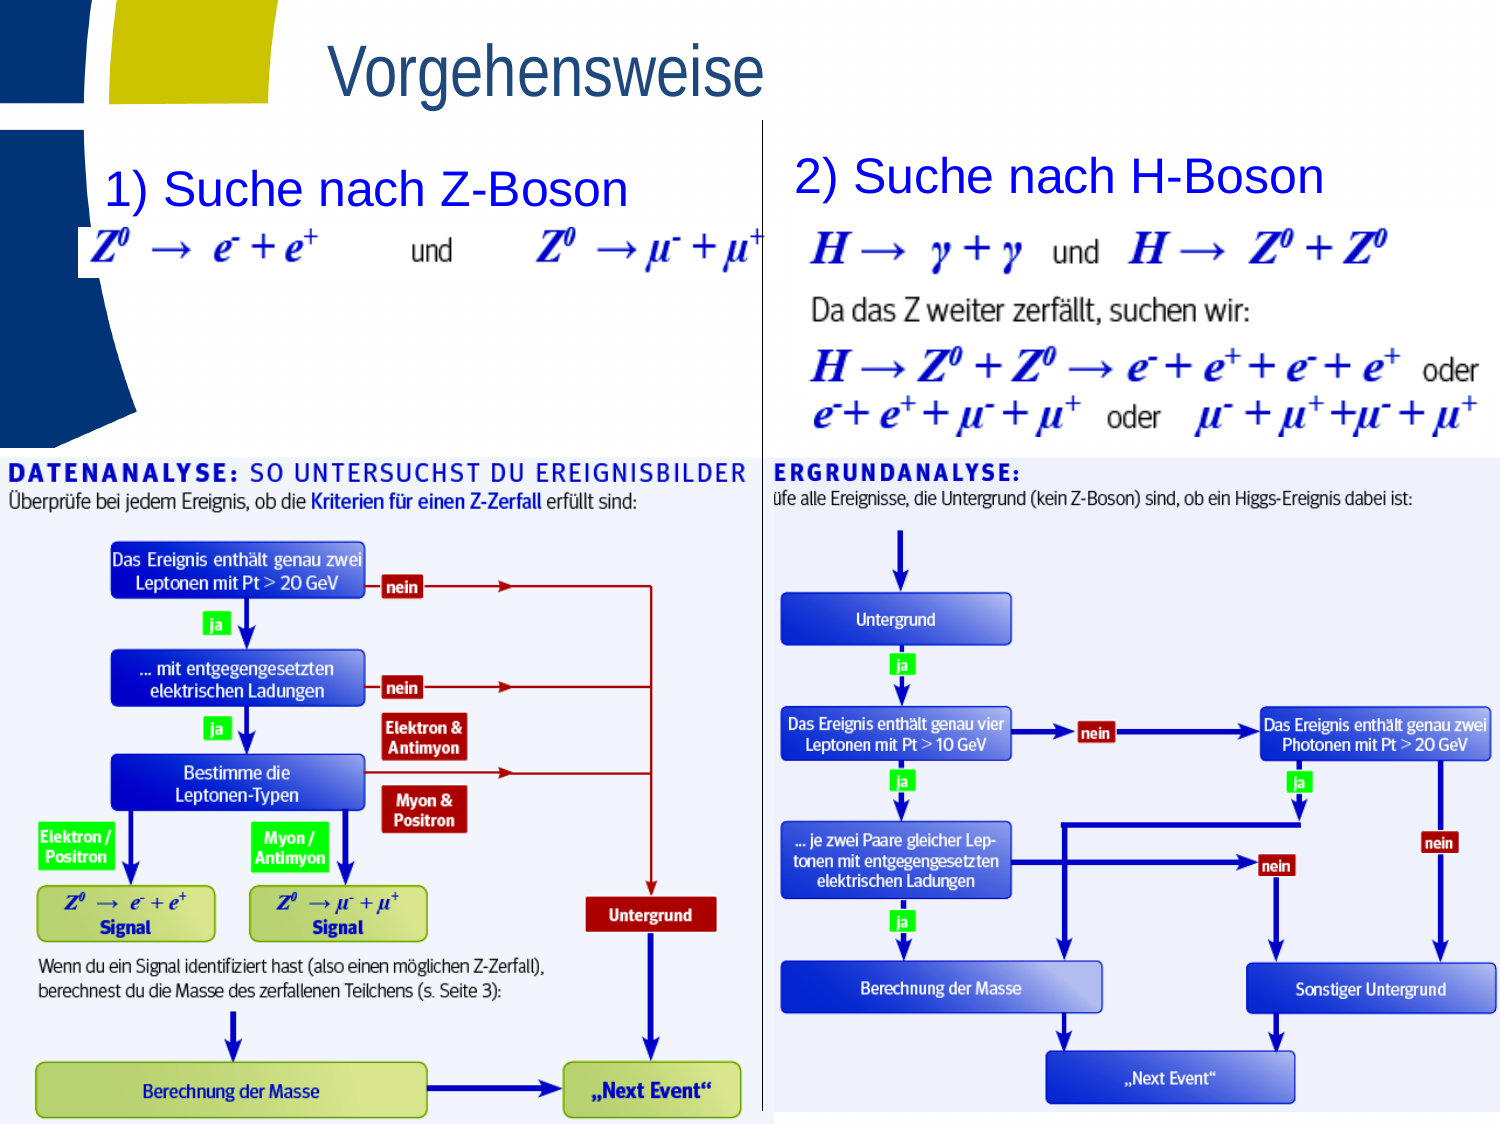

# Vorgehensweise
2) Suche nach H-Boson
1) Suche nach Z-Boson